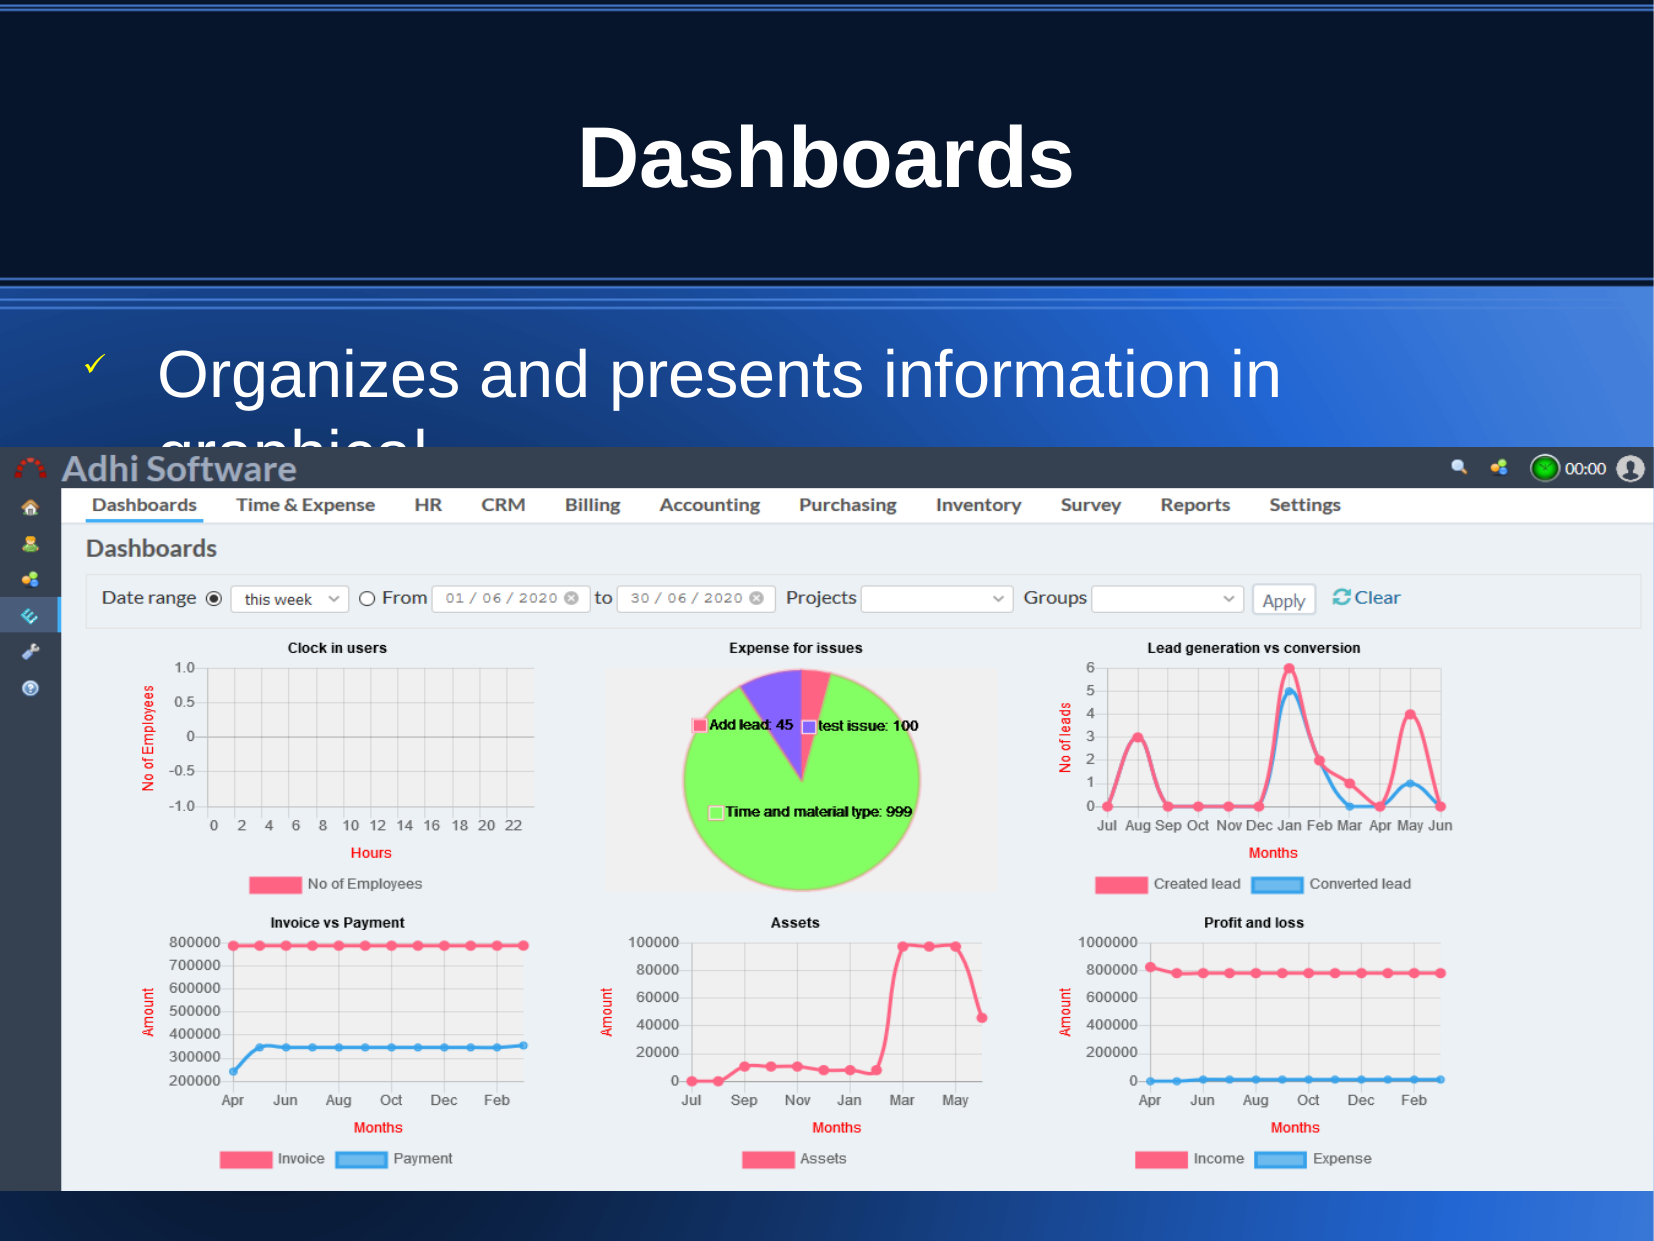

# Dashboards
Organizes and presents information in graphical